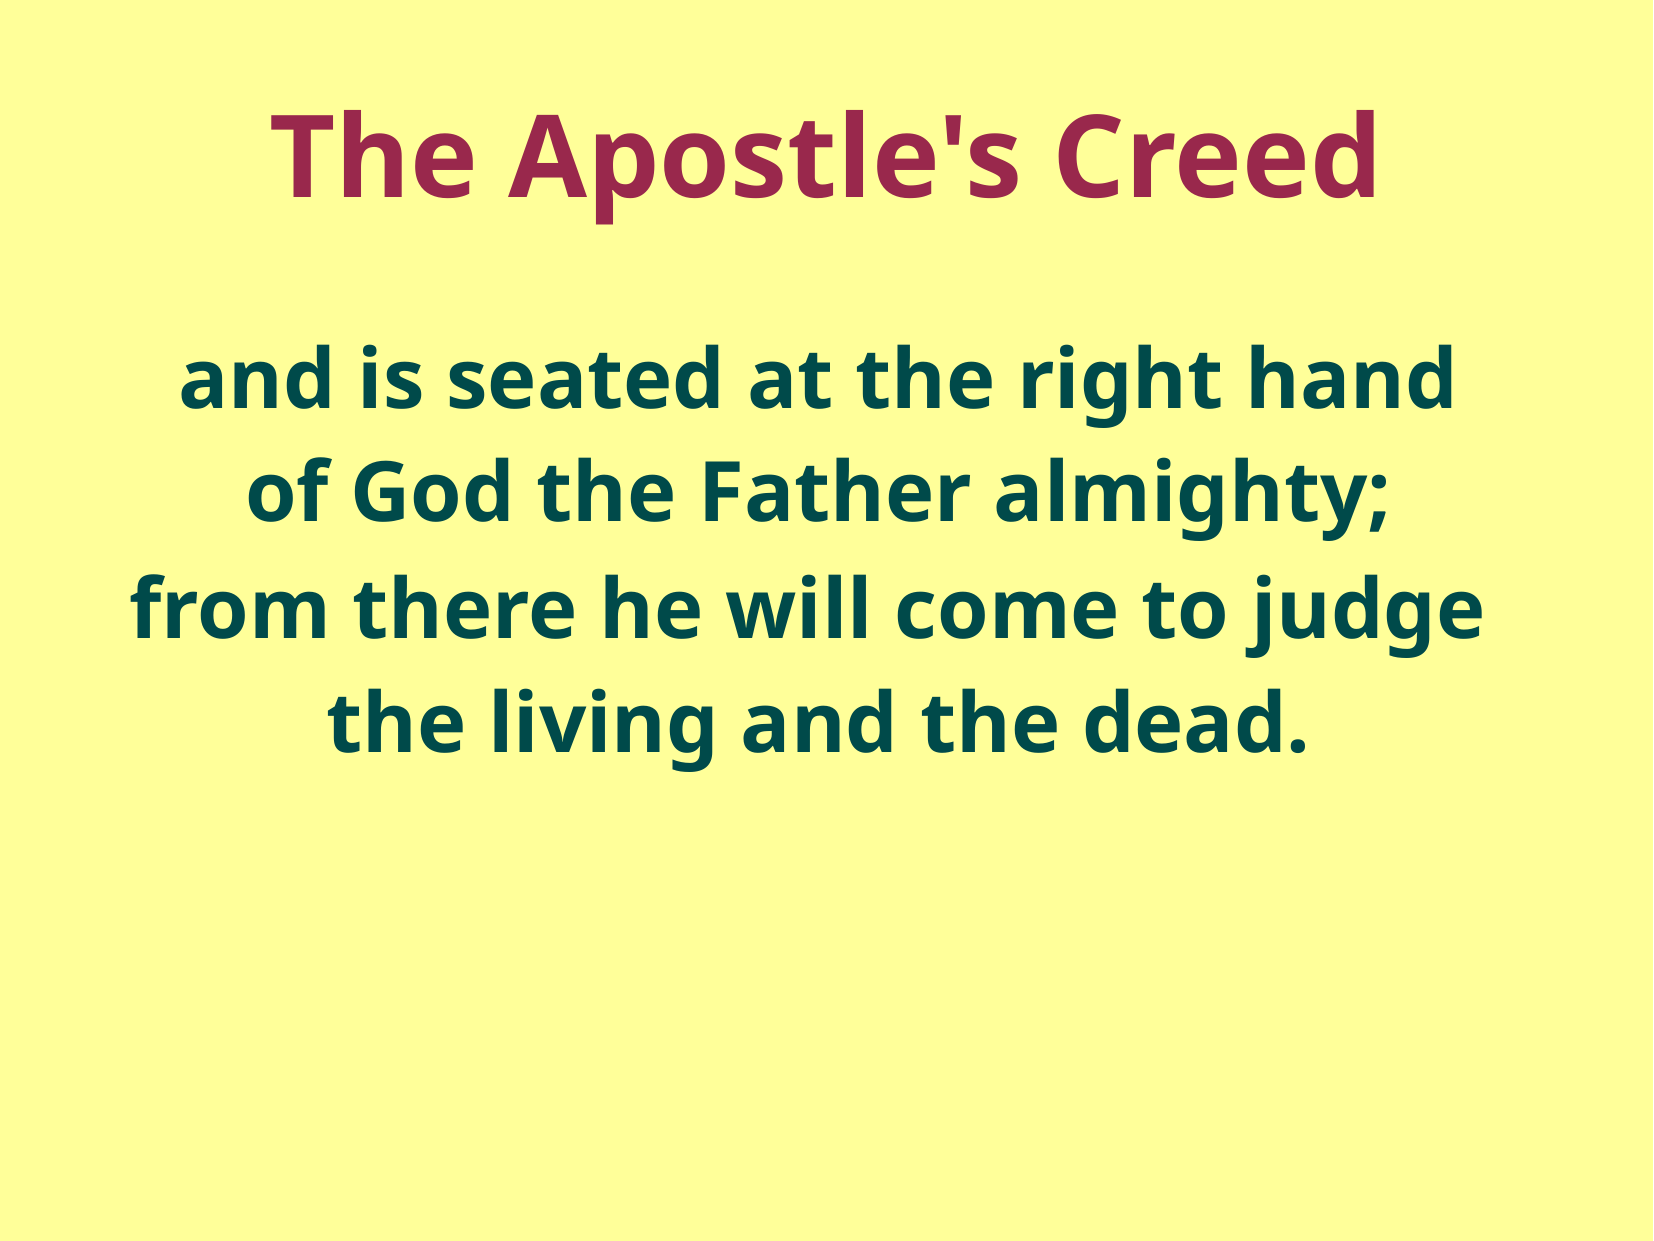

# The Apostle's Creed
and is seated at the right hand
of God the Father almighty;
from there he will come to judge
the living and the dead.